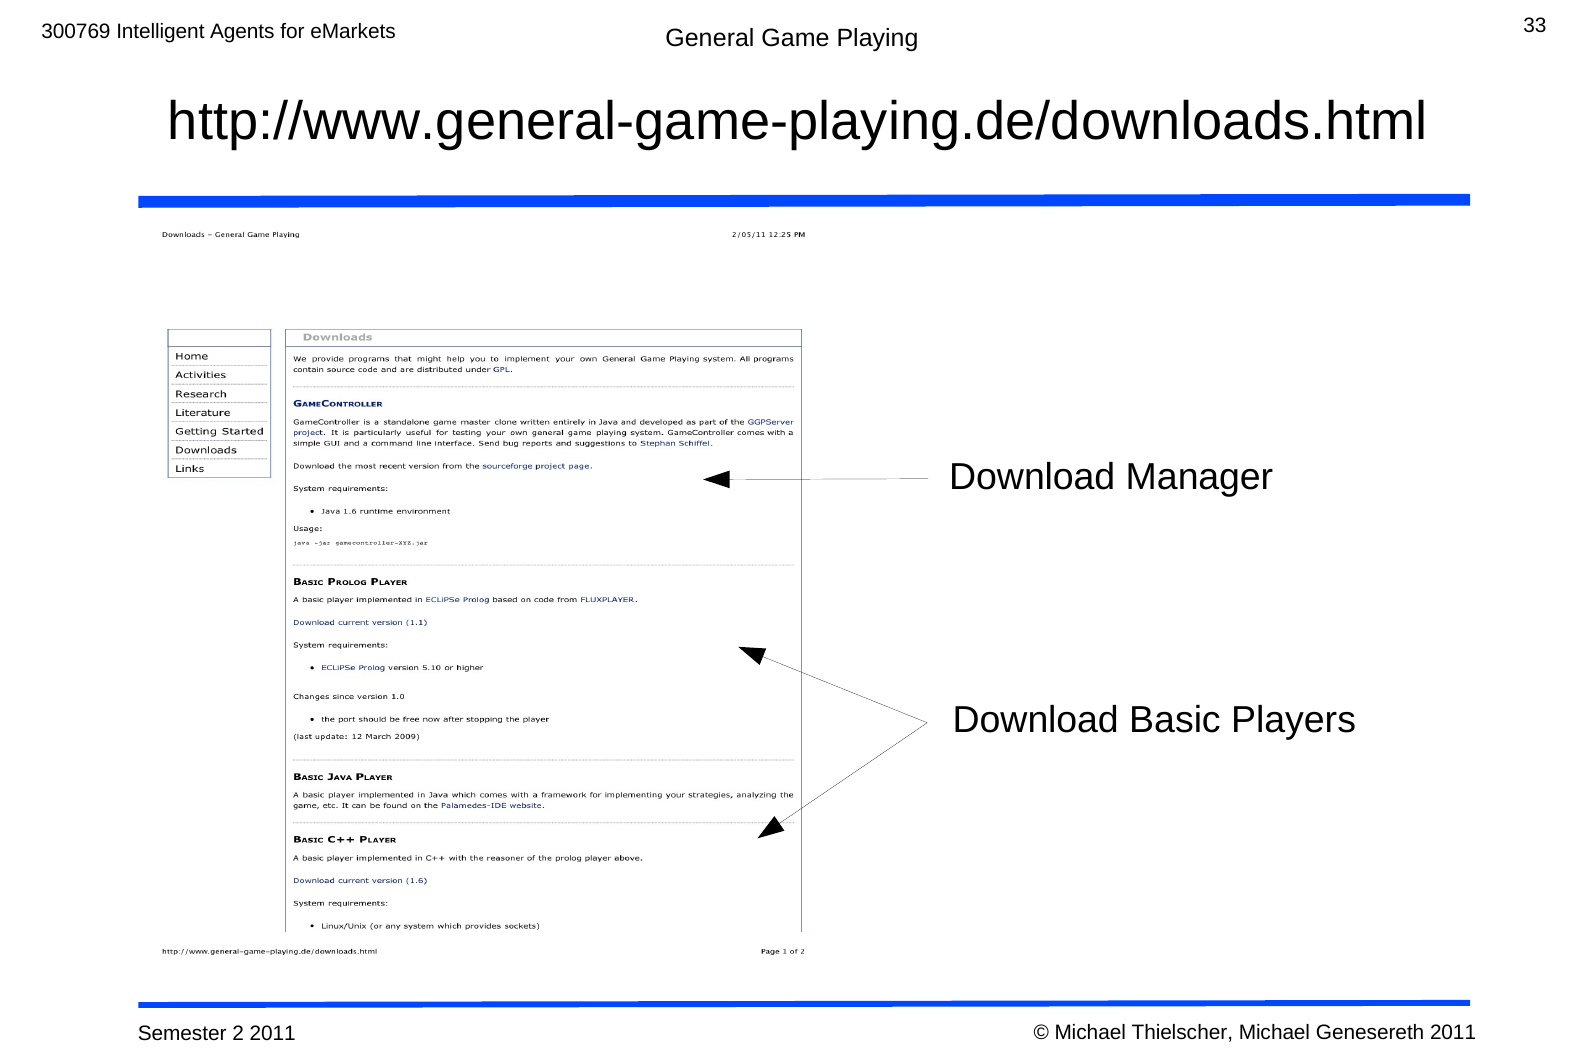

# http://www.general-game-playing.de/downloads.html
Download Manager
Download Basic Players